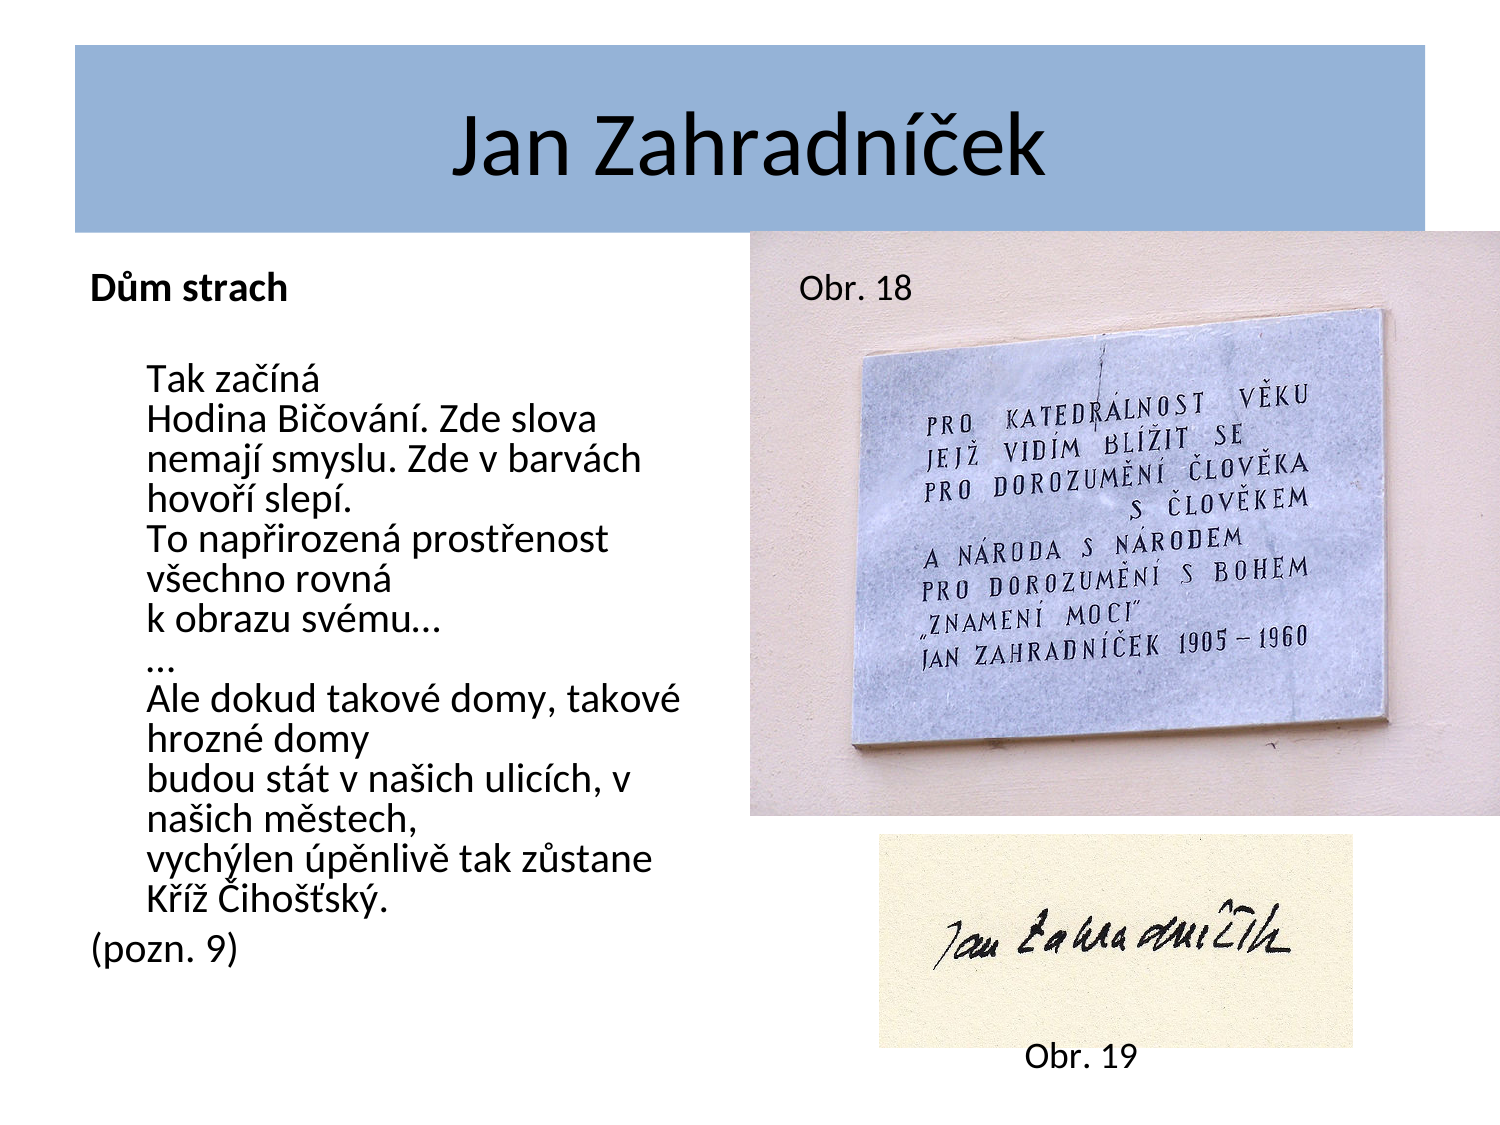

# Jan Zahradníček
Obr. 18
Dům strach
Tak začíná
Hodina Bičování. Zde slova
nemají smyslu. Zde v barvách
hovoří slepí.
To napřirozená prostřenost všechno rovná
k obrazu svému…
…
Ale dokud takové domy, takové hrozné domy
budou stát v našich ulicích, v našich městech,
vychýlen úpěnlivě tak zůstane
Kříž Čihošťský.
(pozn. 9)
Obr. 19